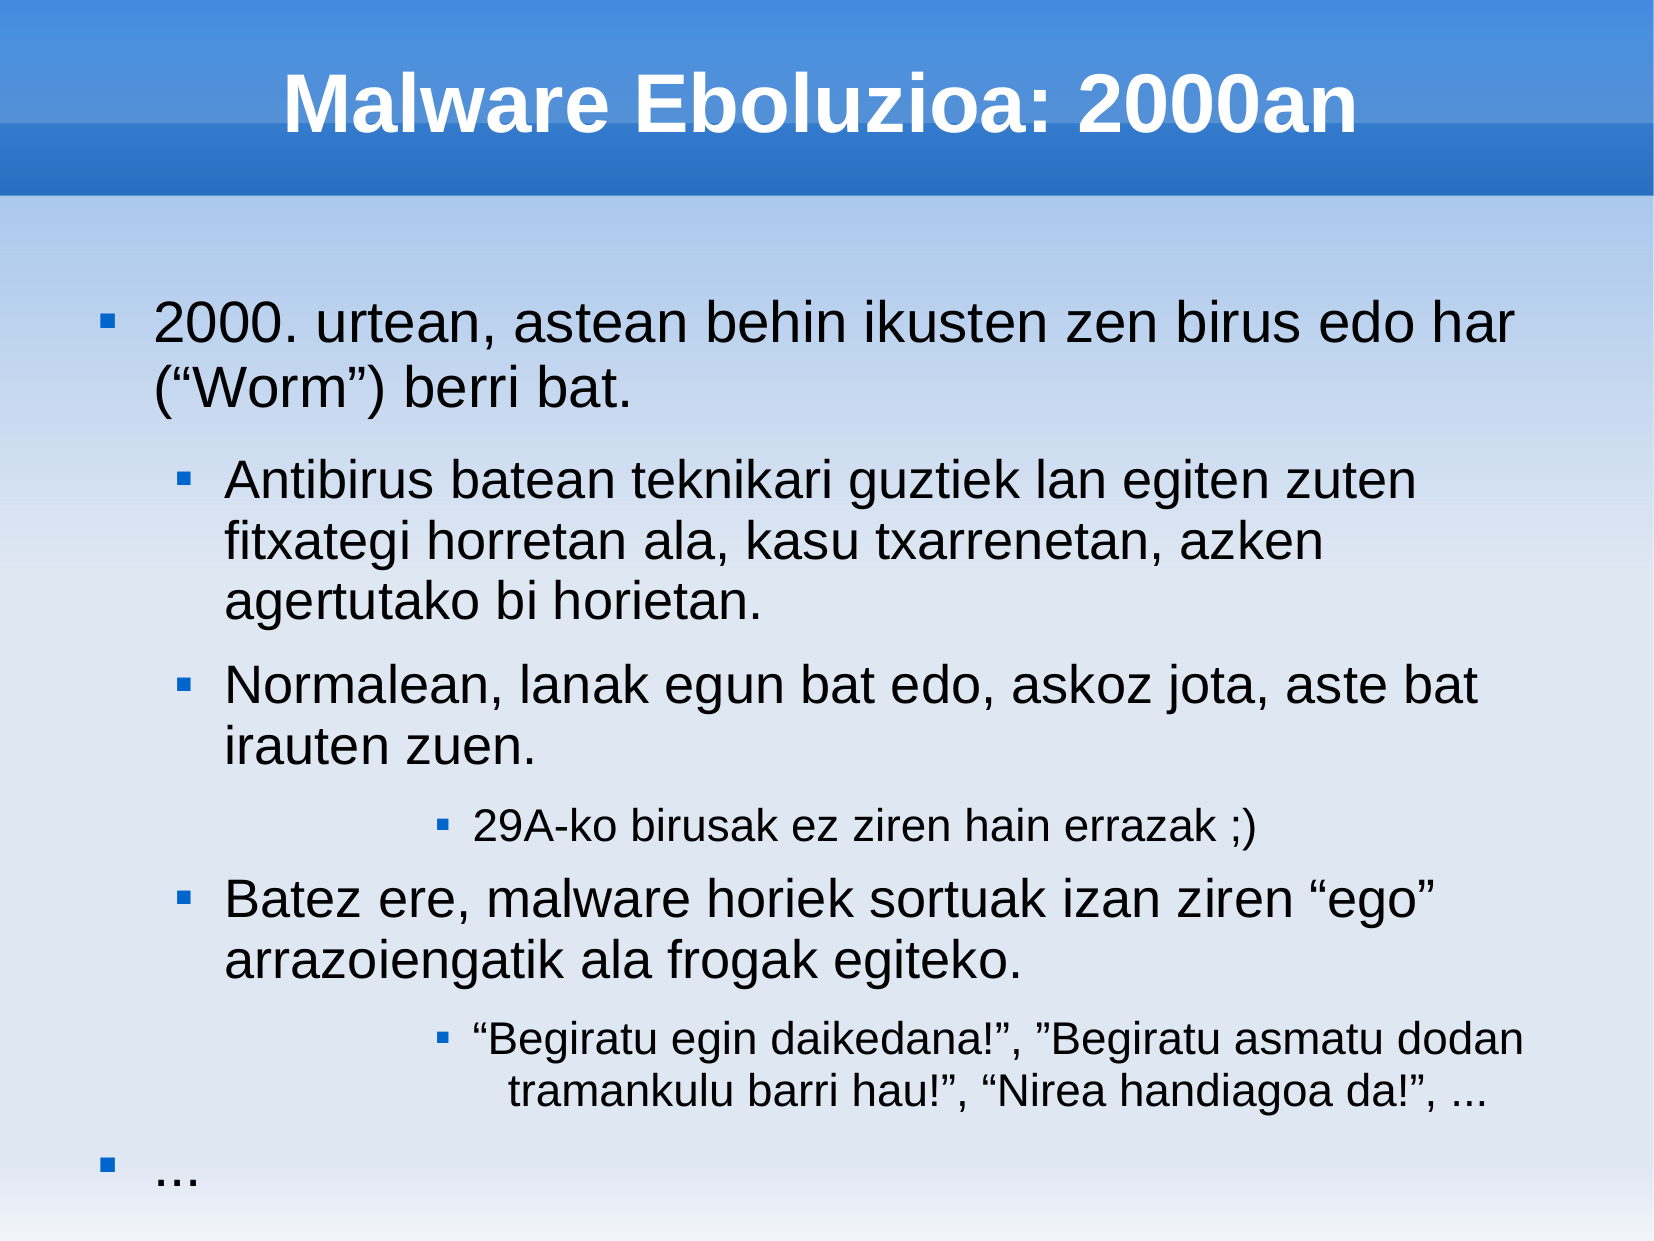

# Malware Eboluzioa: 2000an
2000. urtean, astean behin ikusten zen birus edo har (“Worm”) berri bat.
Antibirus batean teknikari guztiek lan egiten zuten fitxategi horretan ala, kasu txarrenetan, azken agertutako bi horietan.
Normalean, lanak egun bat edo, askoz jota, aste bat irauten zuen.
29A-ko birusak ez ziren hain errazak ;)
Batez ere, malware horiek sortuak izan ziren “ego” arrazoiengatik ala frogak egiteko.
“Begiratu egin daikedana!”, ”Begiratu asmatu dodan tramankulu barri hau!”, “Nirea handiagoa da!”, ...
...